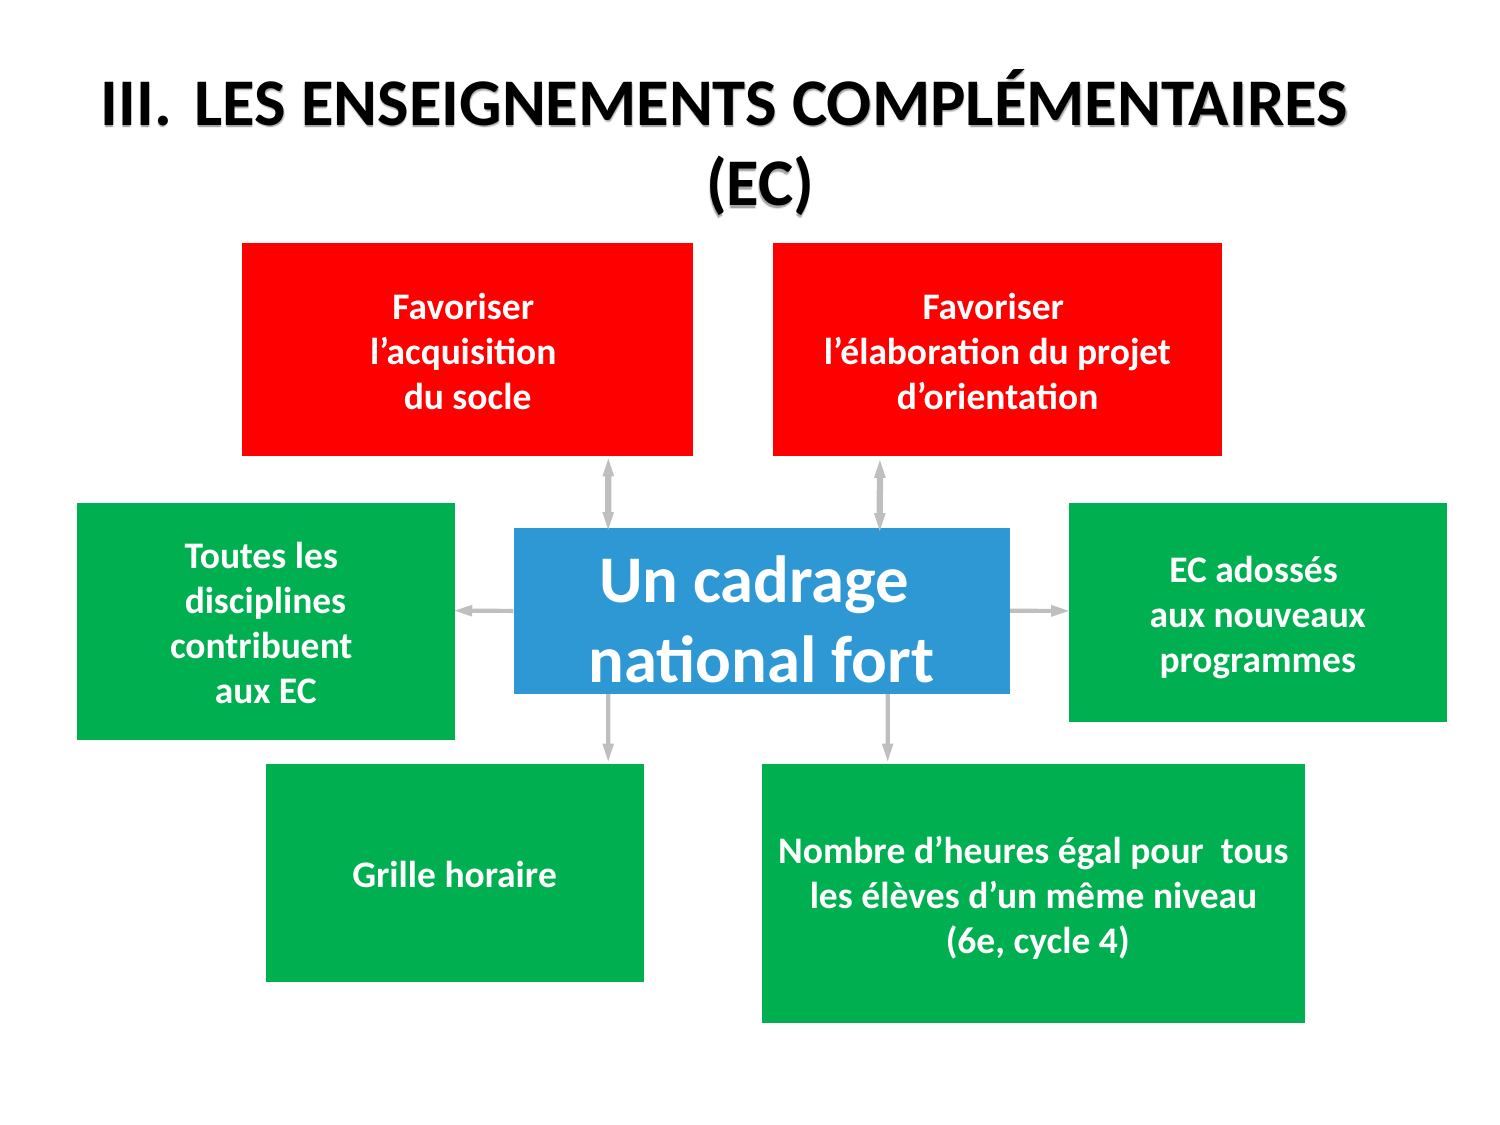

# LES ENSEIGNEMENTS COMPLÉMENTAIRES (EC)
Favoriser
l’acquisition
du socle
Favoriser
l’élaboration du projet d’orientation
Toutes les
disciplines contribuent
aux EC
EC adossés
aux nouveaux programmes
Un cadrage
national fort
Grille horaire
Nombre d’heures égal pour tous les élèves d’un même niveau
 (6e, cycle 4)